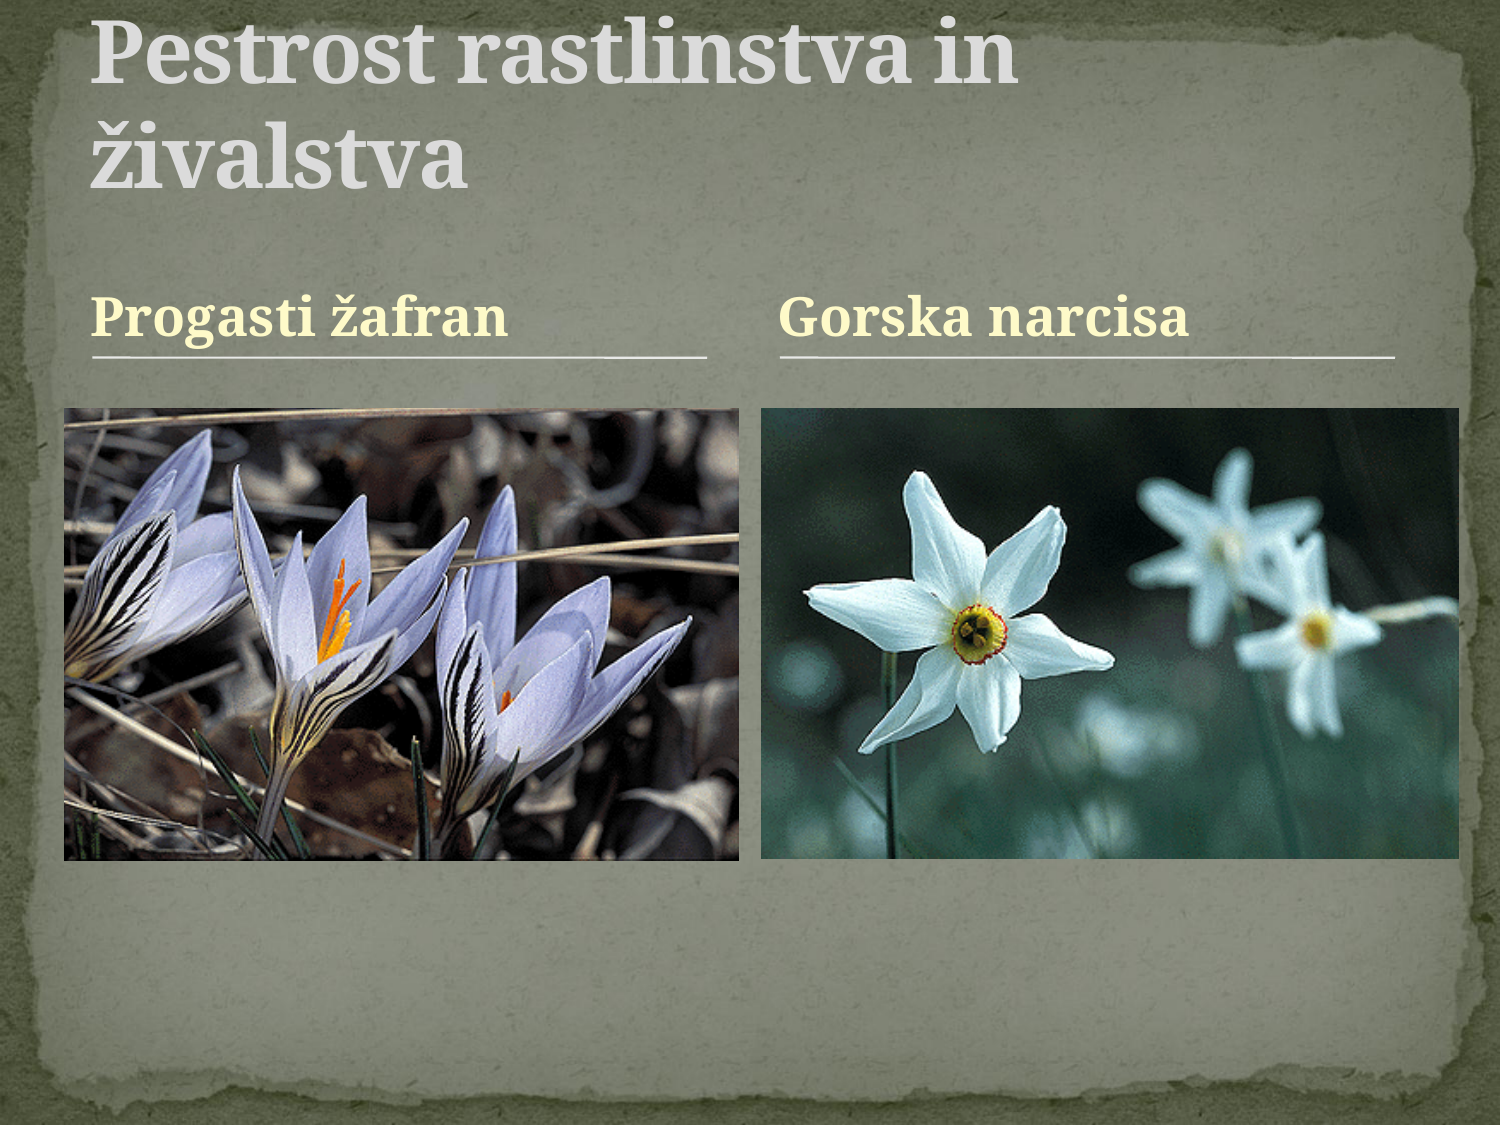

Pestrost rastlinstva in živalstva
# Progasti žafran
Gorska narcisa